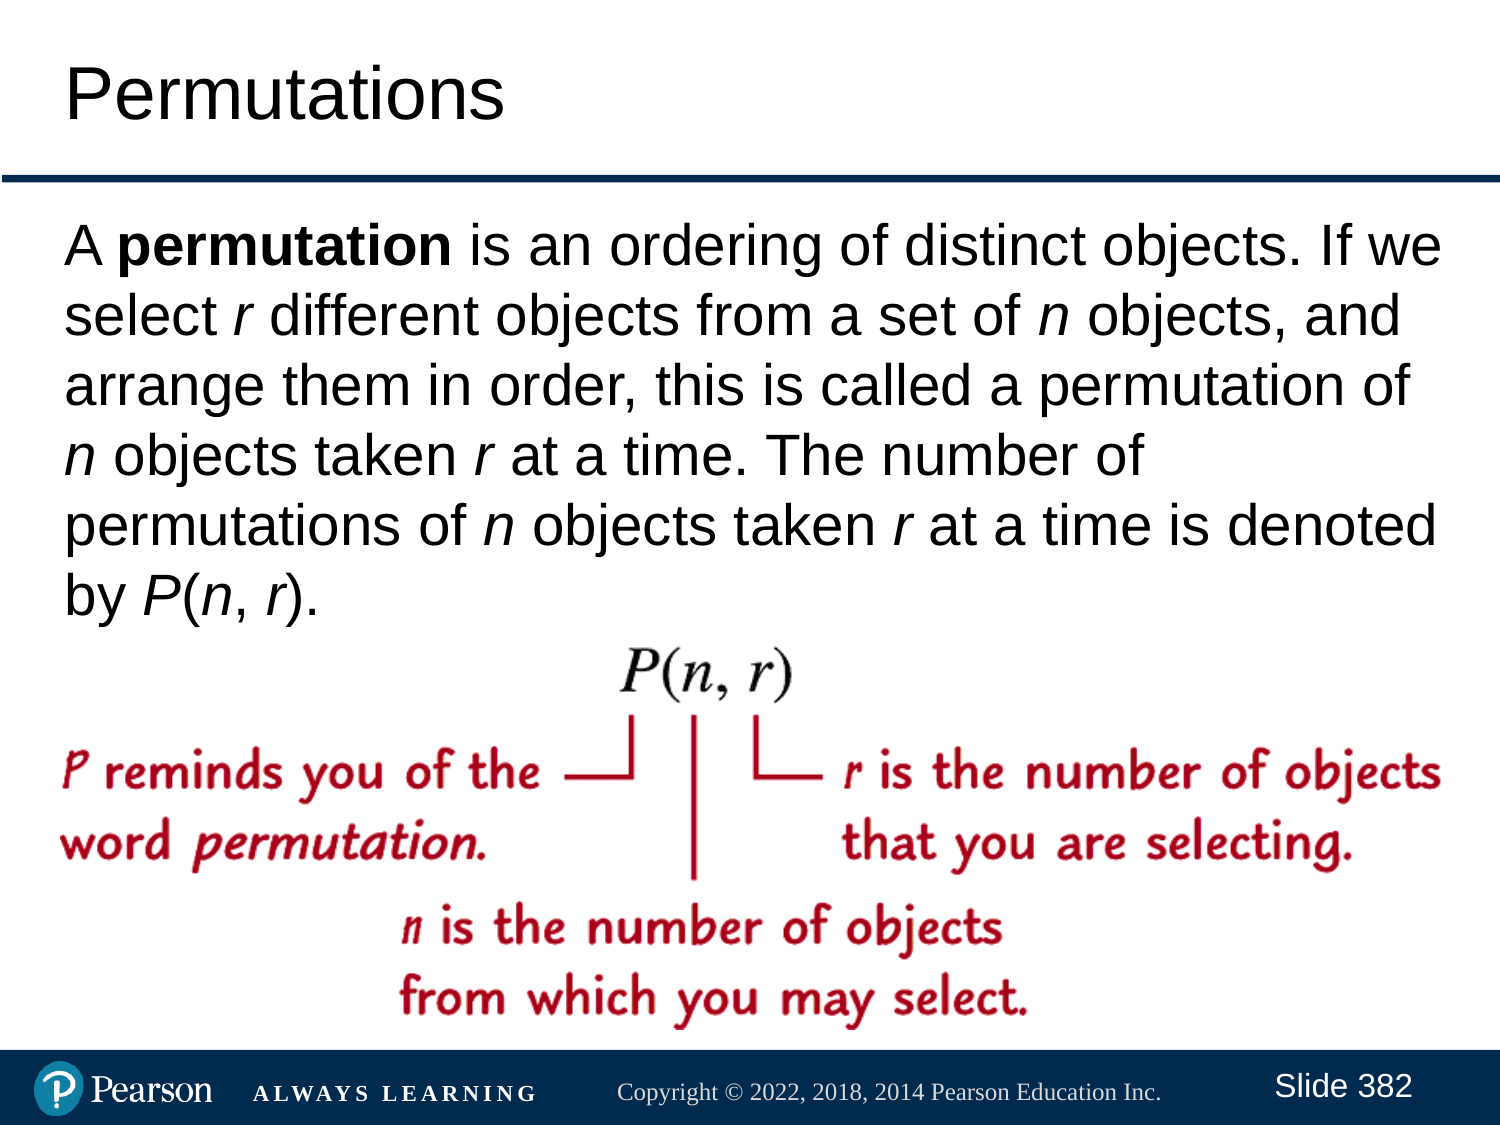

# Permutations
A permutation is an ordering of distinct objects. If we select r different objects from a set of n objects, and arrange them in order, this is called a permutation of n objects taken r at a time. The number of permutations of n objects taken r at a time is denoted by P(n, r).